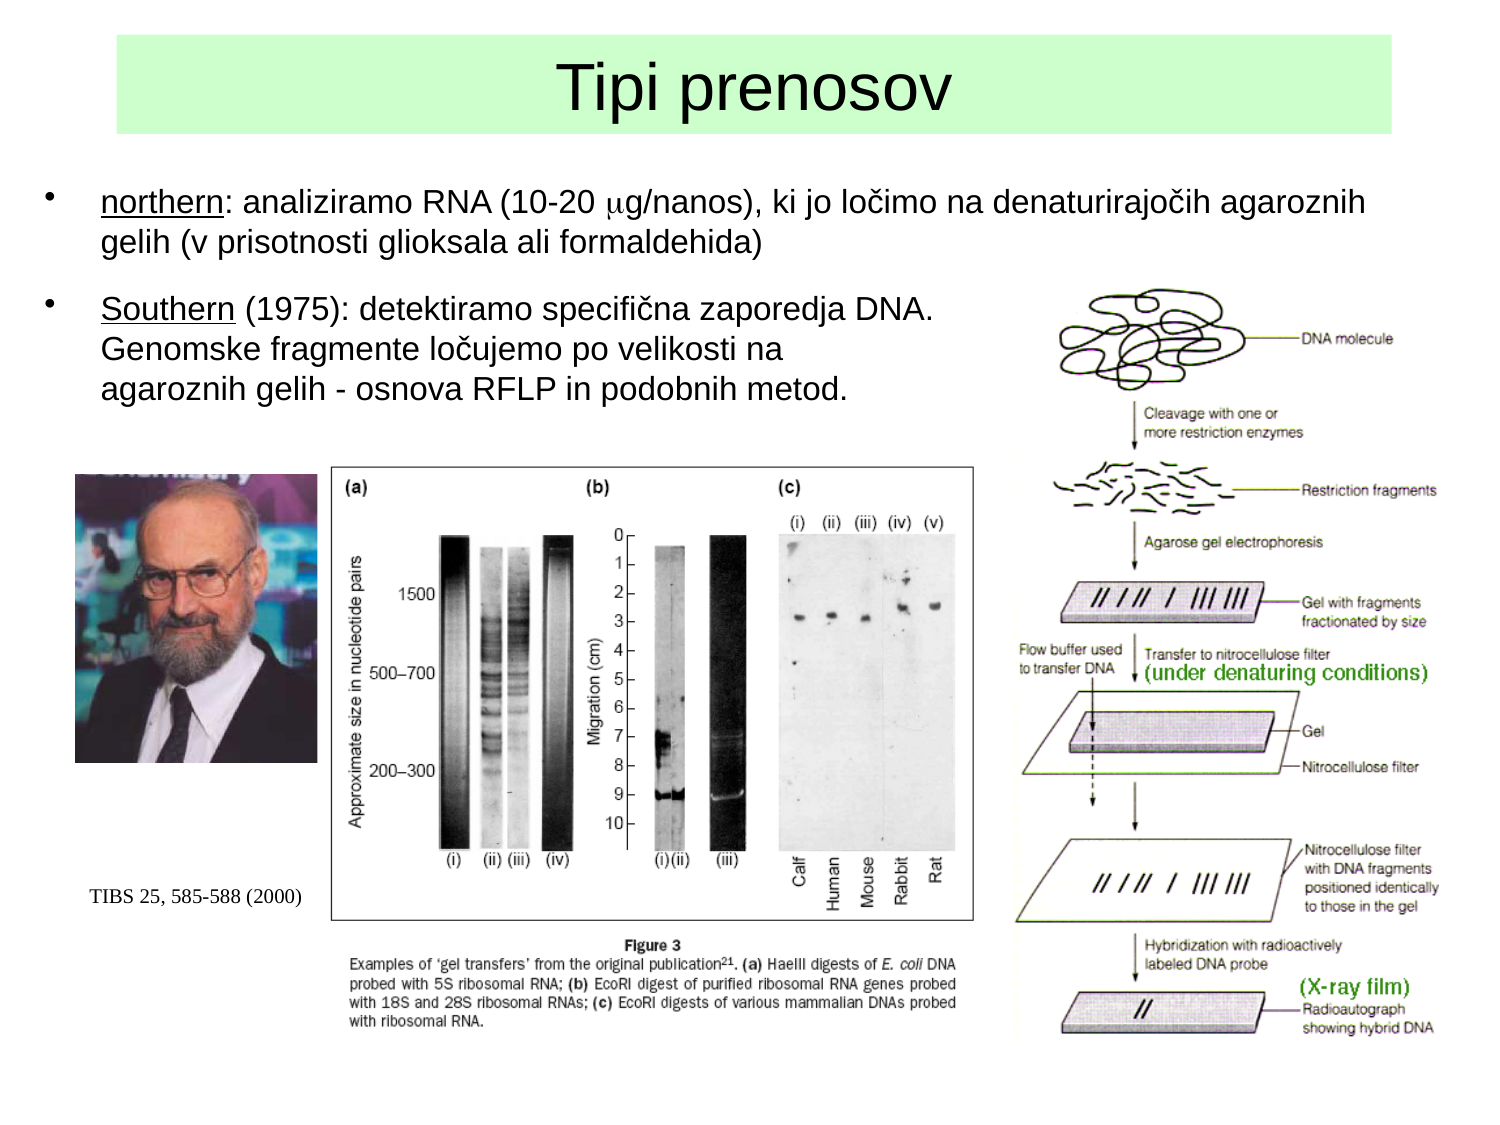

# Tipi prenosov
northern: analiziramo RNA (10-20 mg/nanos), ki jo ločimo na denaturirajočih agaroznih gelih (v prisotnosti glioksala ali formaldehida)
Southern (1975): detektiramo specifična zaporedja DNA.
Genomske fragmente ločujemo po velikosti na
agaroznih gelih - osnova RFLP in podobnih metod.
TIBS 25, 585-588 (2000)